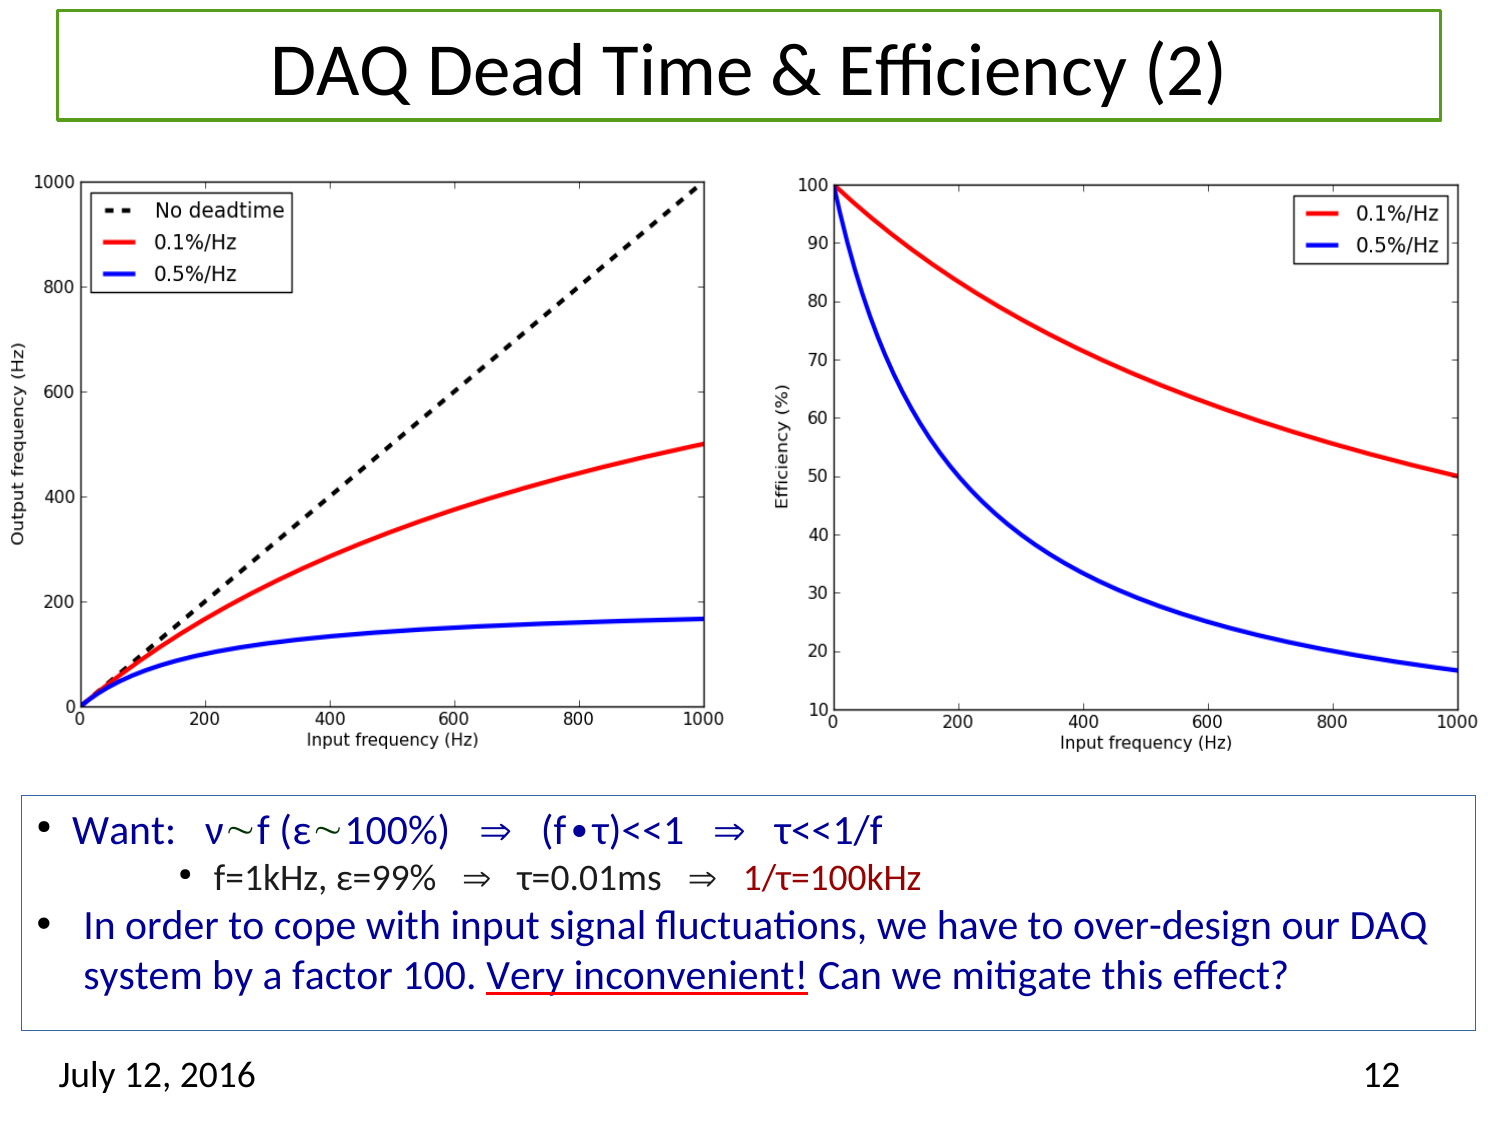

# DAQ Dead Time & Efficiency (2)
Want: ν~f (ε~100%) ⇒ (f∙τ)<<1 ⇒ τ<<1/f
f=1kHz, ε=99% ⇒ τ=0.01ms ⇒ 1/τ=100kHz
In order to cope with input signal fluctuations, we have to over-design our DAQ system by a factor 100. Very inconvenient! Can we mitigate this effect?
12